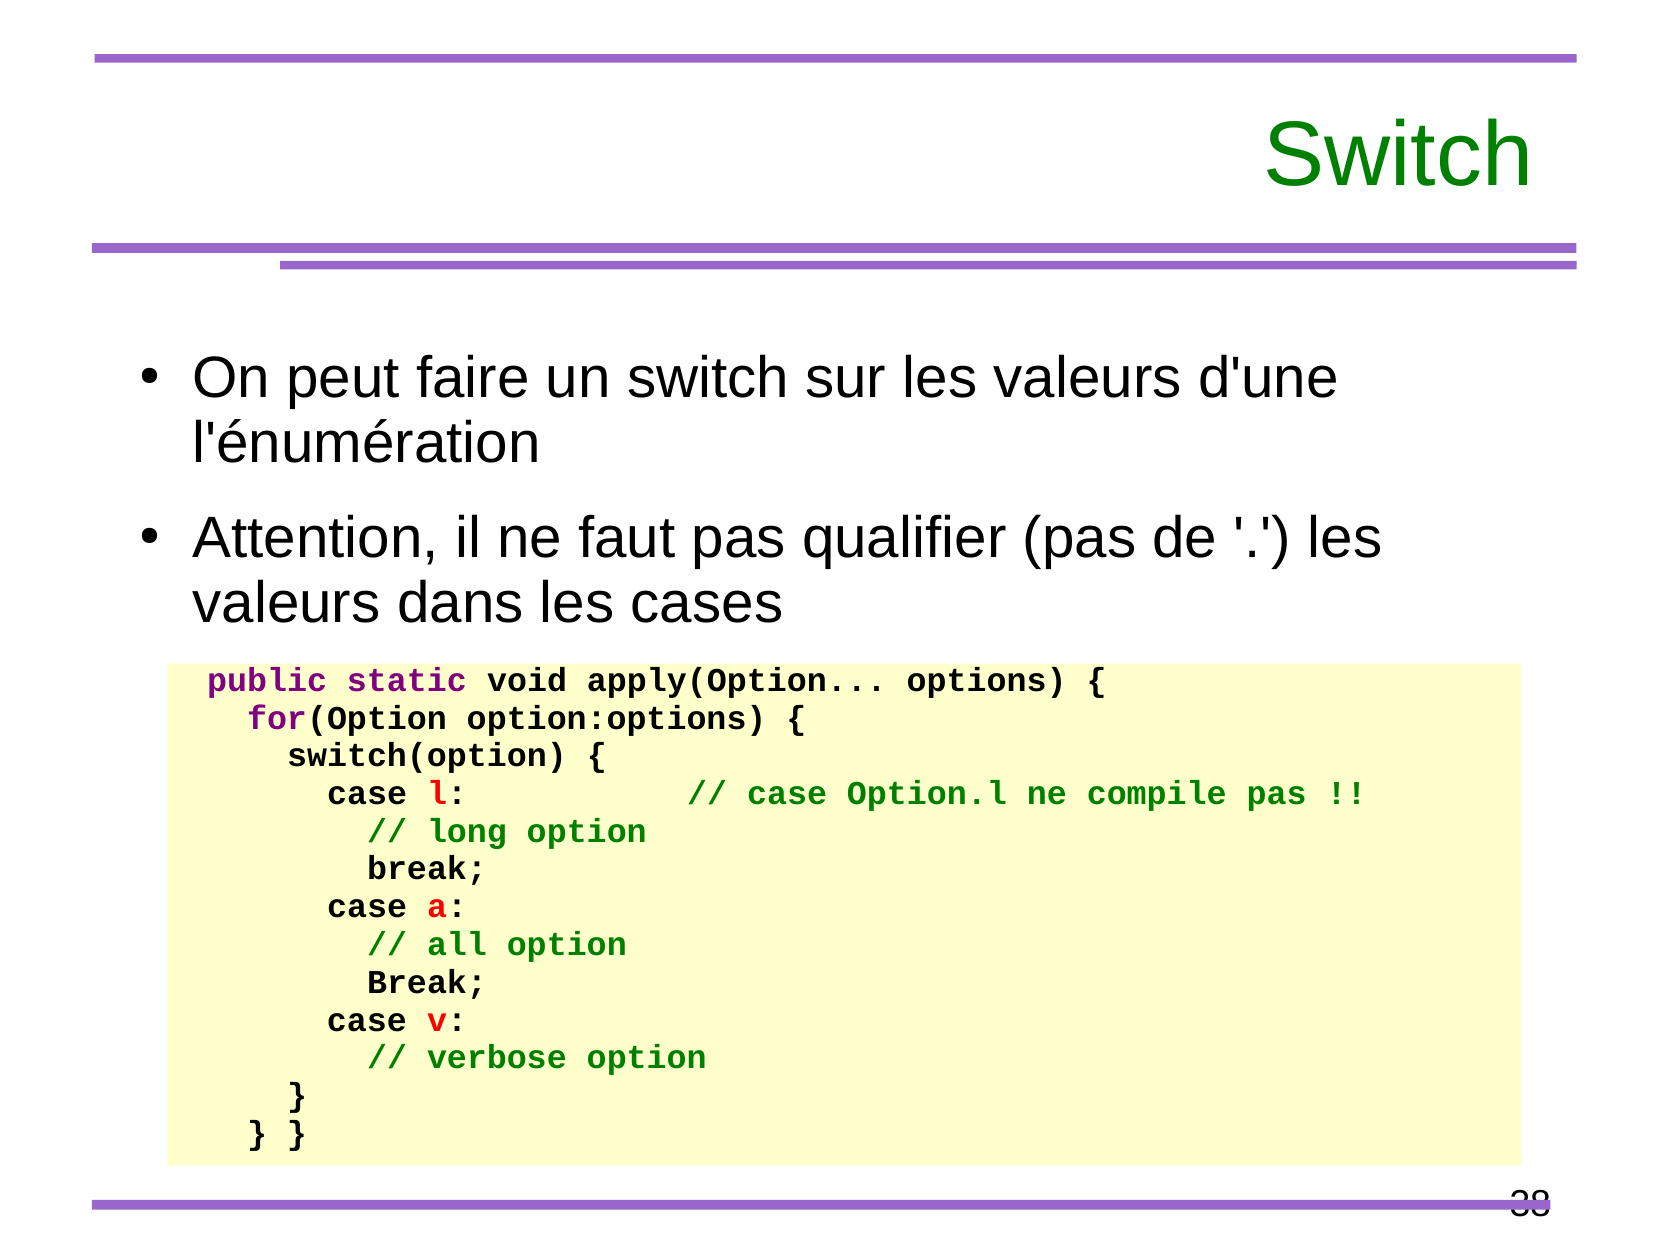

# Switch
On peut faire un switch sur les valeurs d'une l'énumération
Attention, il ne faut pas qualifier (pas de '.') les valeurs dans les cases
 public static void apply(Option... options) {
 for(Option option:options) {
 switch(option) {
 case l: // case Option.l ne compile pas !!
 // long option
 break;
 case a:
 // all option
 Break;
 case v:
 // verbose option
 }
 } }